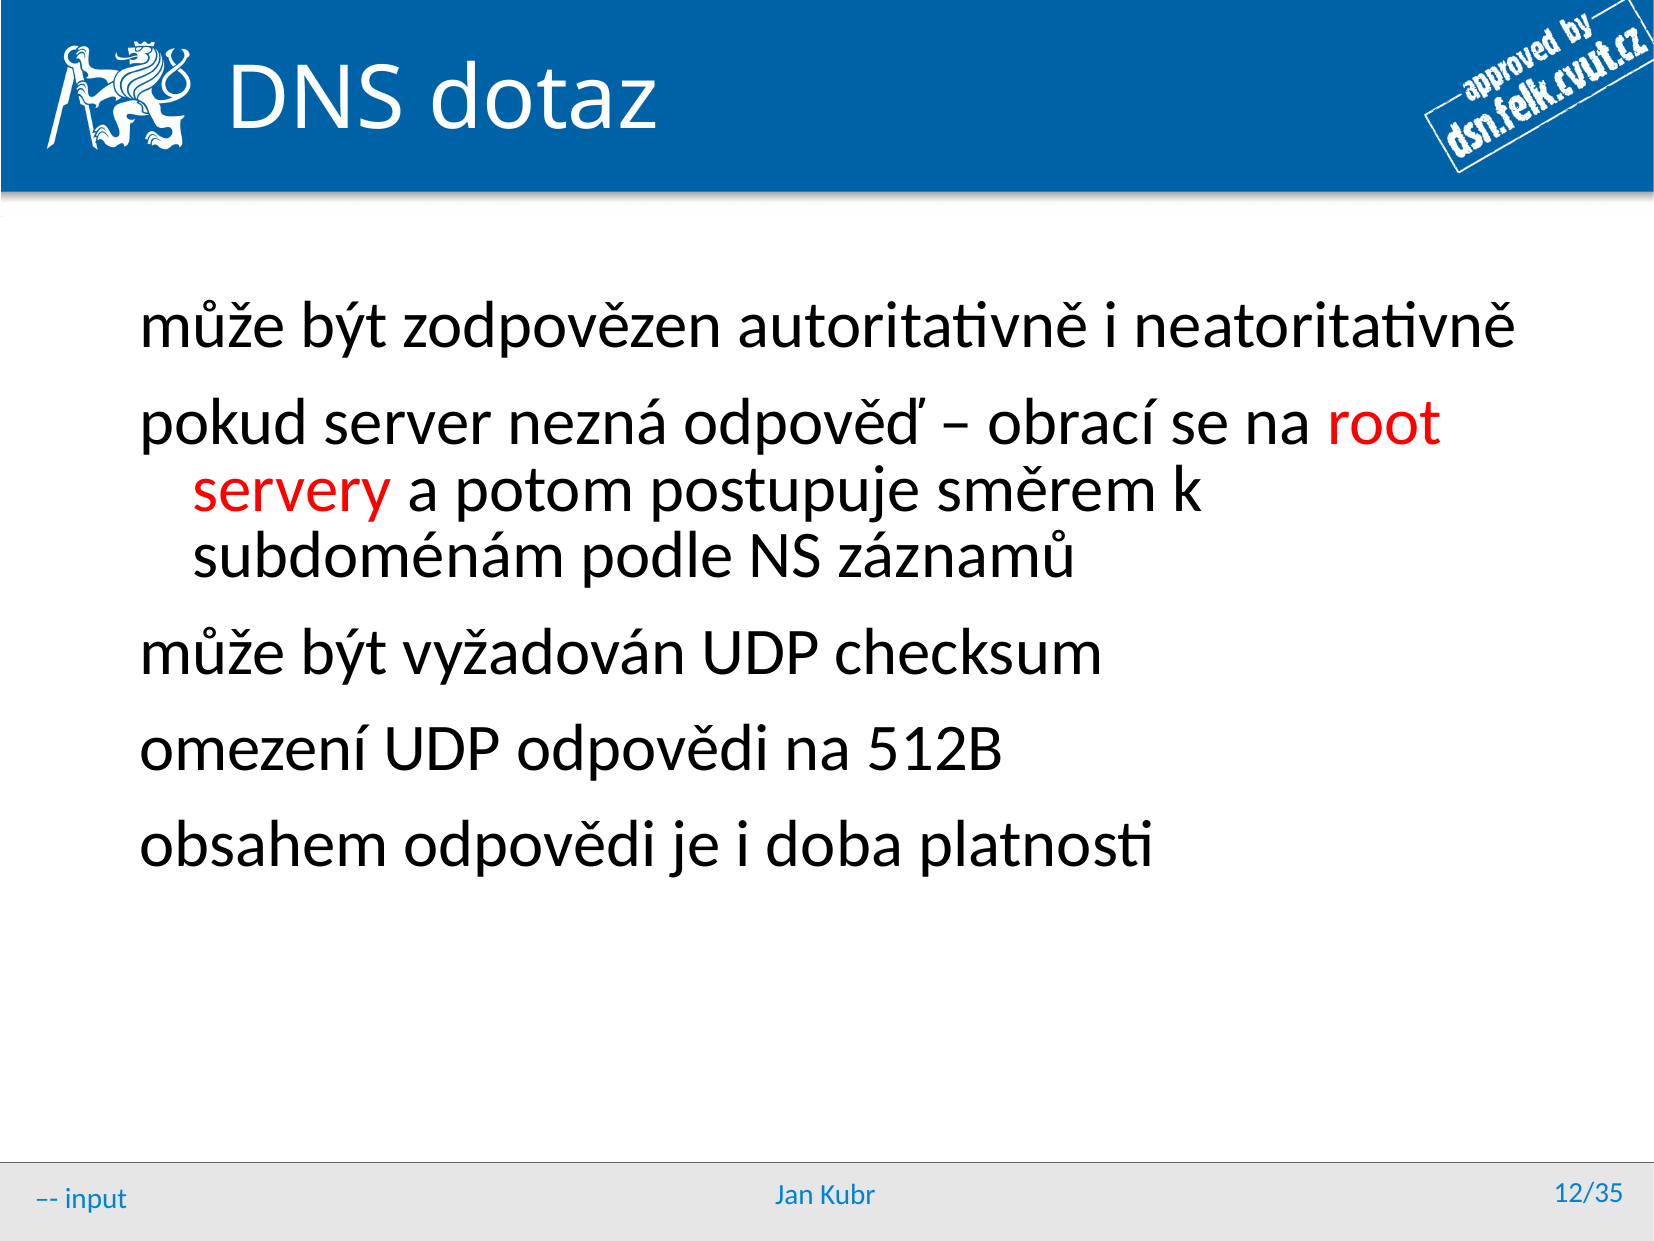

# DNS dotaz
může být zodpovězen autoritativně i neatoritativně
pokud server nezná odpověď – obrací se na root servery a potom postupuje směrem k subdoménám podle NS záznamů
může být vyžadován UDP checksum
omezení UDP odpovědi na 512B
obsahem odpovědi je i doba platnosti
12
Jan Kubr
02/2006